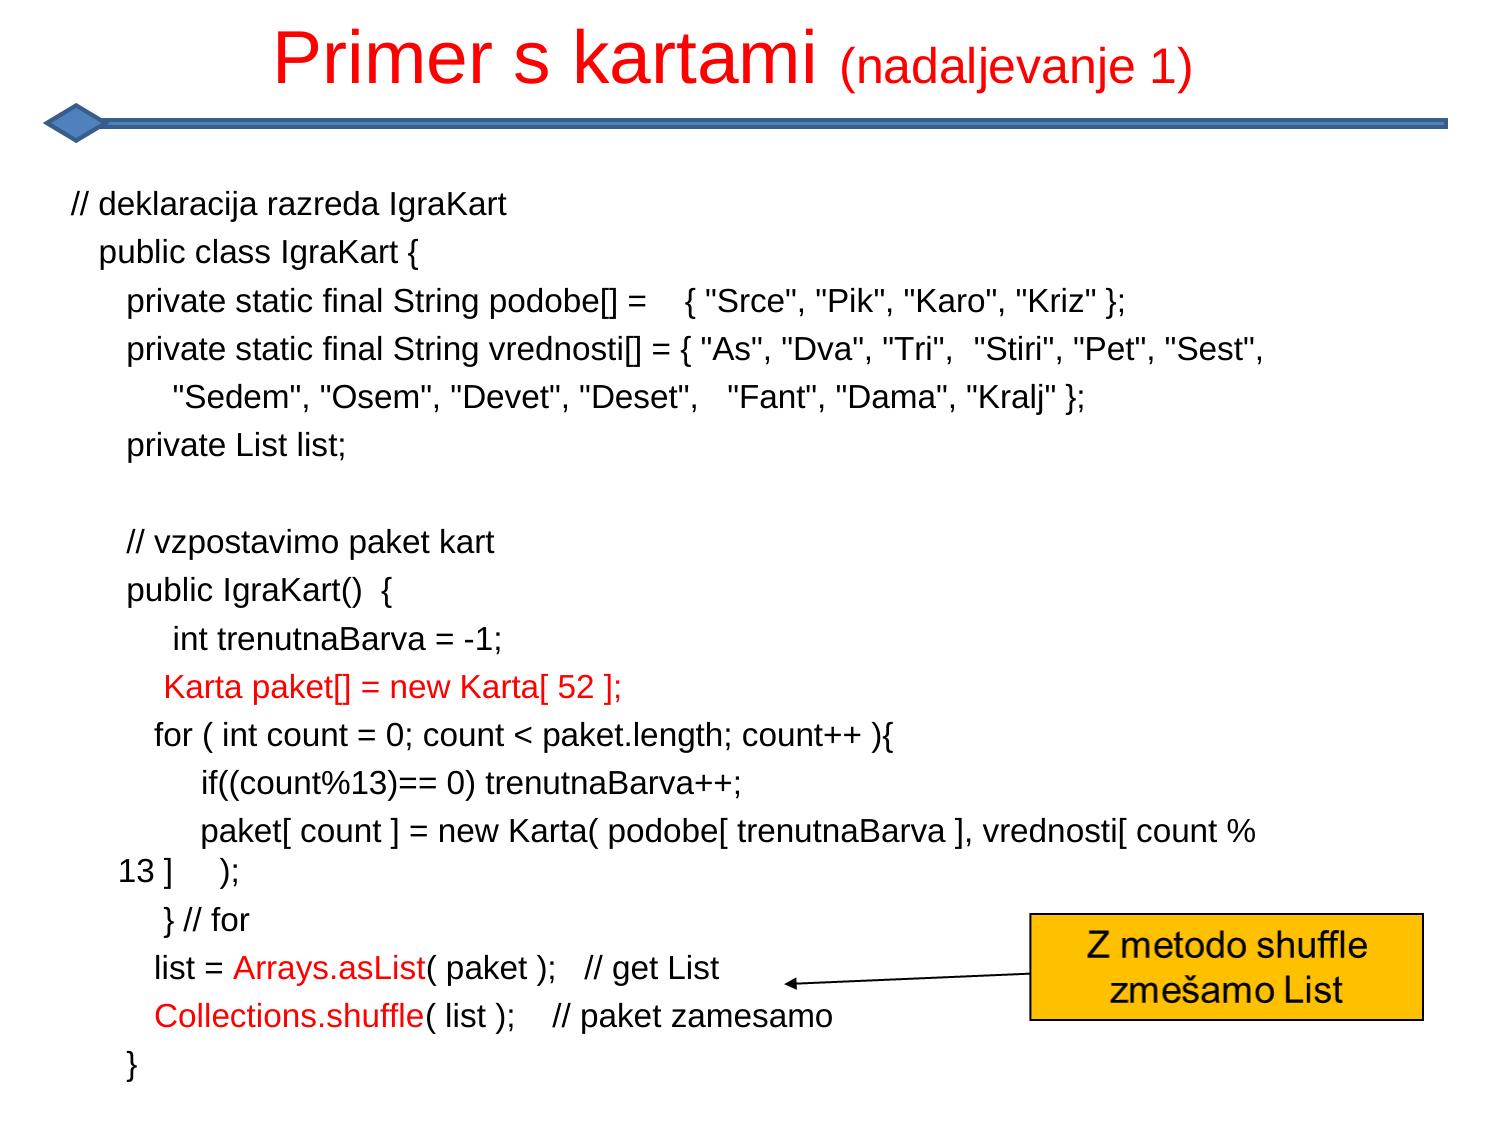

# Primer s kartami (nadaljevanje 1)
 // deklaracija razreda IgraKart
 public class IgraKart {
 private static final String podobe[] = { "Srce", "Pik", "Karo", "Kriz" };
 private static final String vrednosti[] = { "As", "Dva", "Tri", "Stiri", "Pet", "Sest",
 "Sedem", "Osem", "Devet", "Deset", "Fant", "Dama", "Kralj" };
 private List list;
 // vzpostavimo paket kart
 public IgraKart() {
 int trenutnaBarva = -1;
 Karta paket[] = new Karta[ 52 ];
 for ( int count = 0; count < paket.length; count++ ){
	 if((count%13)== 0) trenutnaBarva++;
 paket[ count ] = new Karta( podobe[ trenutnaBarva ], vrednosti[ count % 13 ] );
 } // for
 list = Arrays.asList( paket ); // get List
 Collections.shuffle( list ); // paket zamesamo
 }